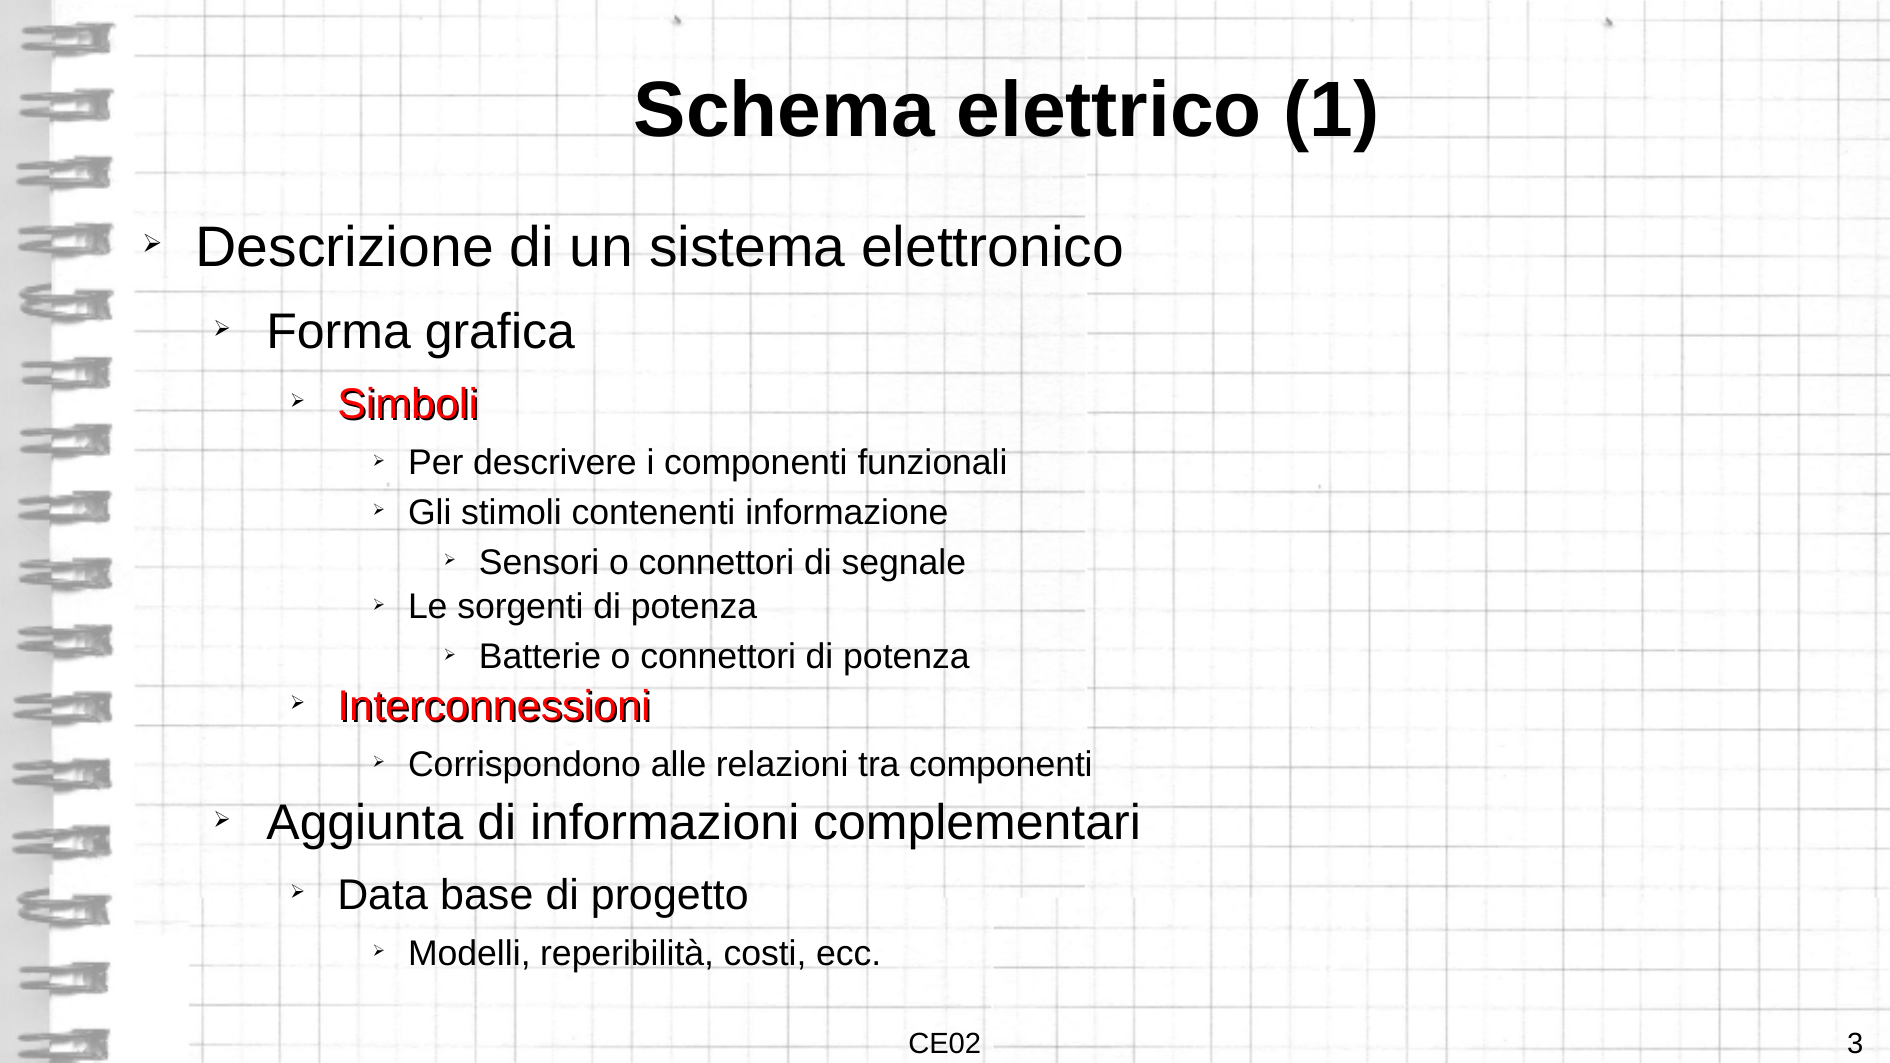

# Schema elettrico (1)
Descrizione di un sistema elettronico
Forma grafica
Simboli
Per descrivere i componenti funzionali
Gli stimoli contenenti informazione
Sensori o connettori di segnale
Le sorgenti di potenza
Batterie o connettori di potenza
Interconnessioni
Corrispondono alle relazioni tra componenti
Aggiunta di informazioni complementari
Data base di progetto
Modelli, reperibilità, costi, ecc.
CE02
3